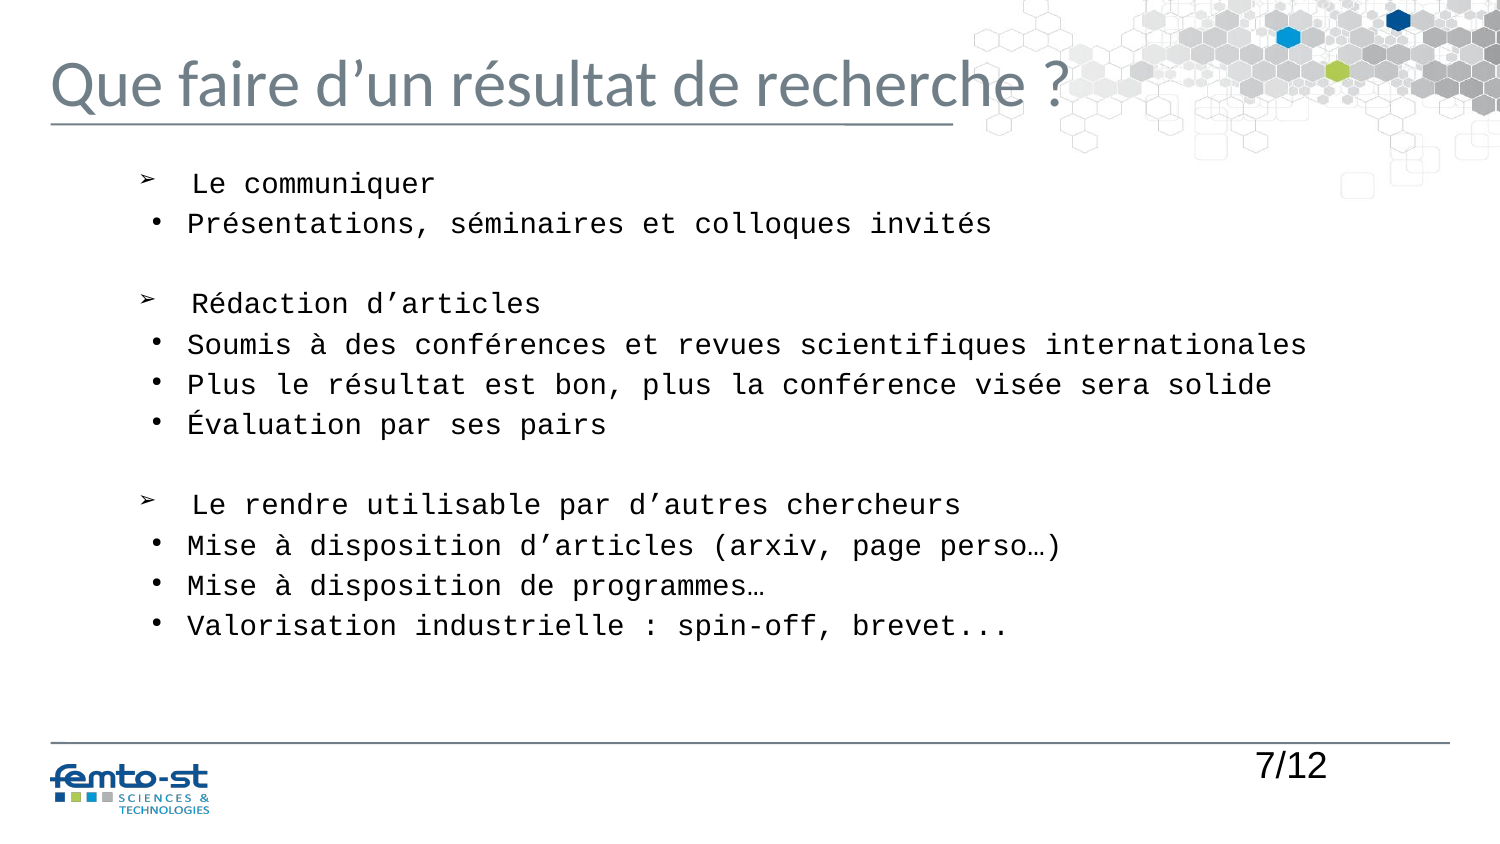

Que faire d’un résultat de recherche ?
Le communiquer
Présentations, séminaires et colloques invités
Rédaction d’articles
Soumis à des conférences et revues scientifiques internationales
Plus le résultat est bon, plus la conférence visée sera solide
Évaluation par ses pairs
Le rendre utilisable par d’autres chercheurs
Mise à disposition d’articles (arxiv, page perso…)
Mise à disposition de programmes…
Valorisation industrielle : spin-off, brevet...